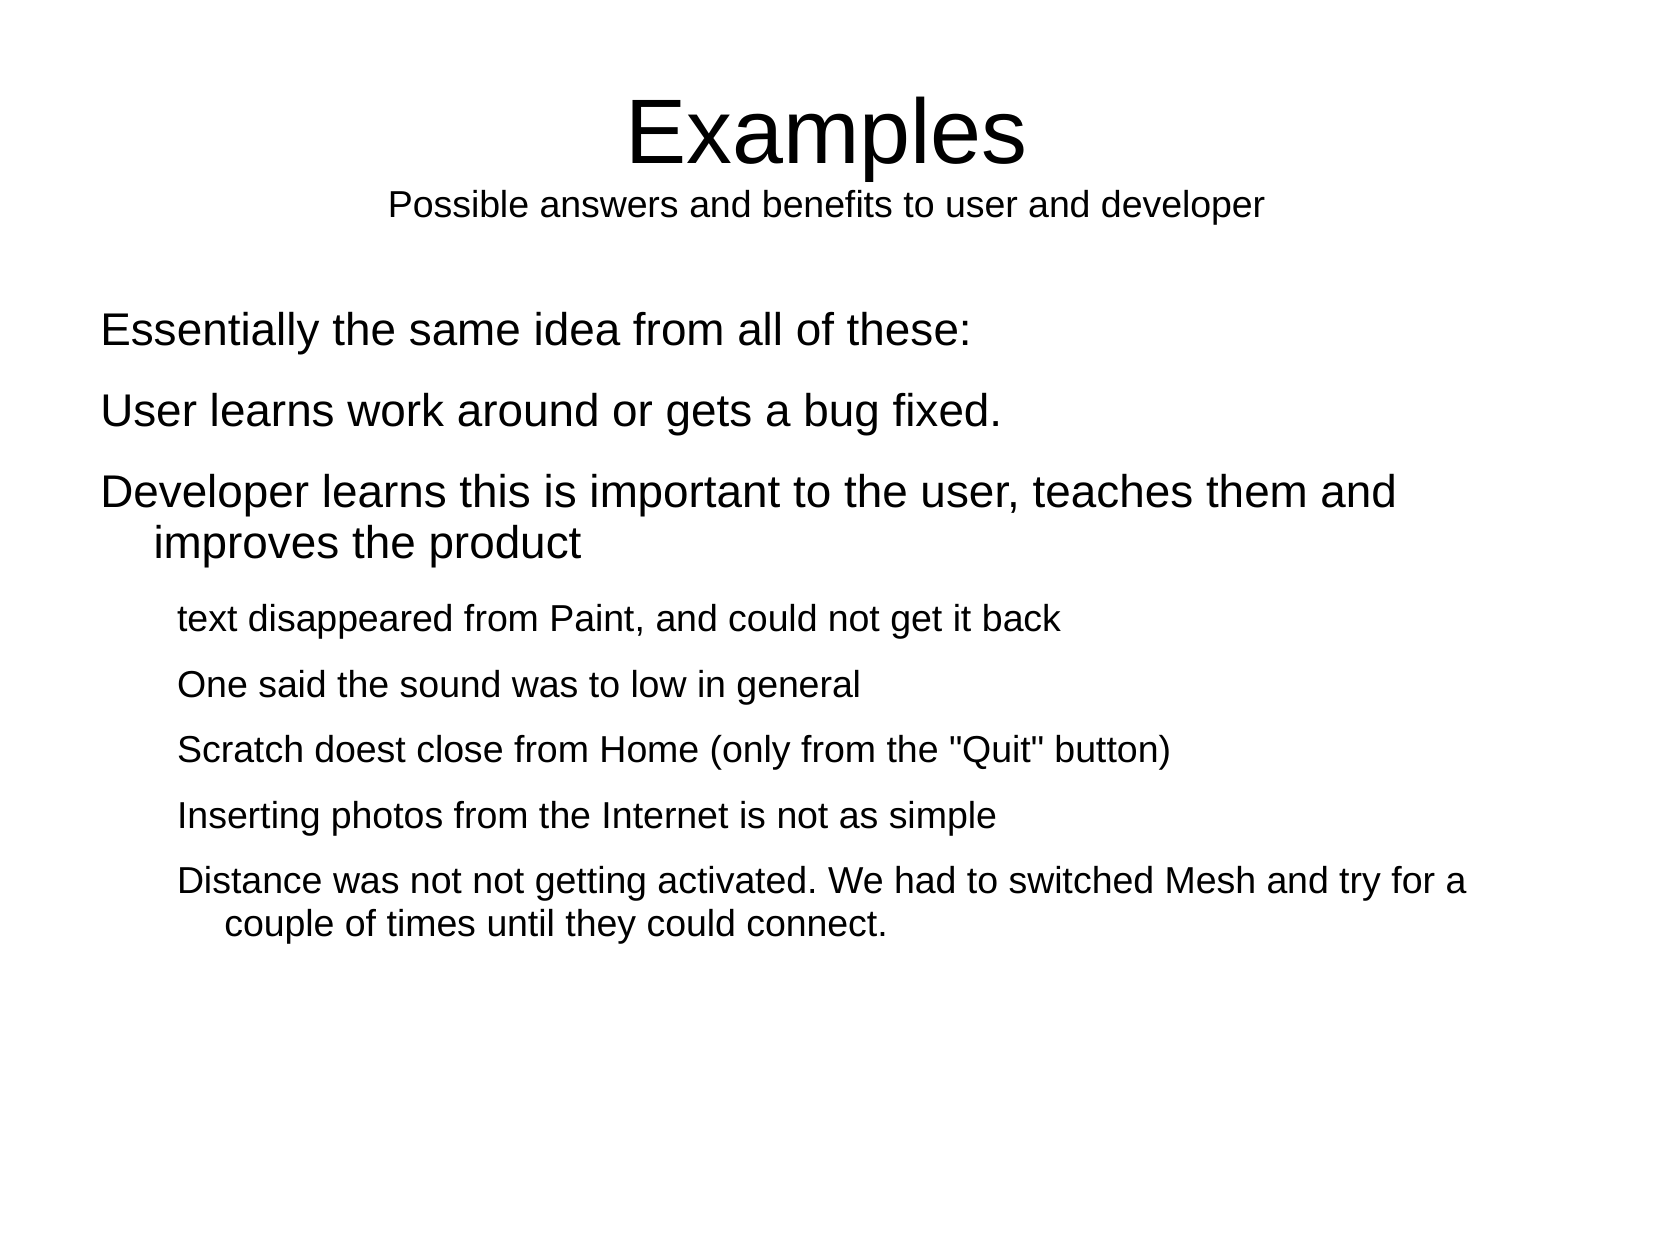

# Examples Possible answers and benefits to user and developer
Essentially the same idea from all of these:
User learns work around or gets a bug fixed.
Developer learns this is important to the user, teaches them and improves the product
text disappeared from Paint, and could not get it back
One said the sound was to low in general
Scratch doest close from Home (only from the "Quit" button)
Inserting photos from the Internet is not as simple
Distance was not not getting activated. We had to switched Mesh and try for a couple of times until they could connect.